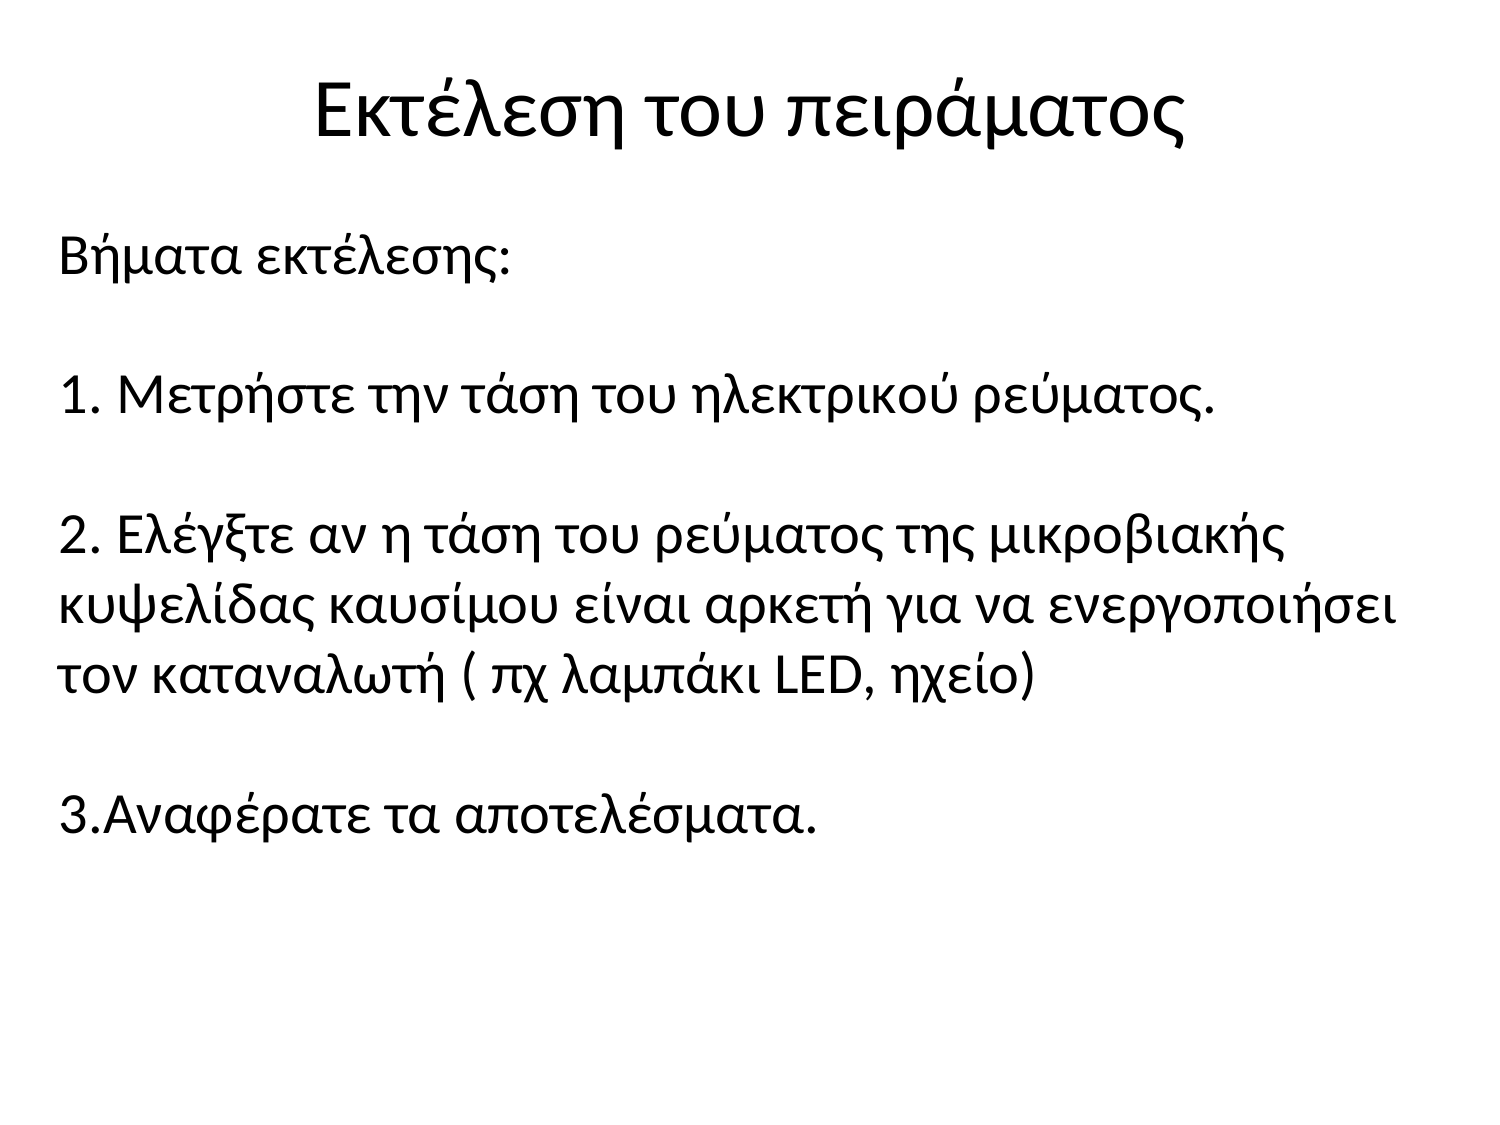

# Εκτέλεση του πειράματος
Βήματα εκτέλεσης:
1. Μετρήστε την τάση του ηλεκτρικού ρεύματος.
2. Ελέγξτε αν η τάση του ρεύματος της μικροβιακής κυψελίδας καυσίμου είναι αρκετή για να ενεργοποιήσει τον καταναλωτή ( πχ λαμπάκι LED, ηχείο)
3.Αναφέρατε τα αποτελέσματα.